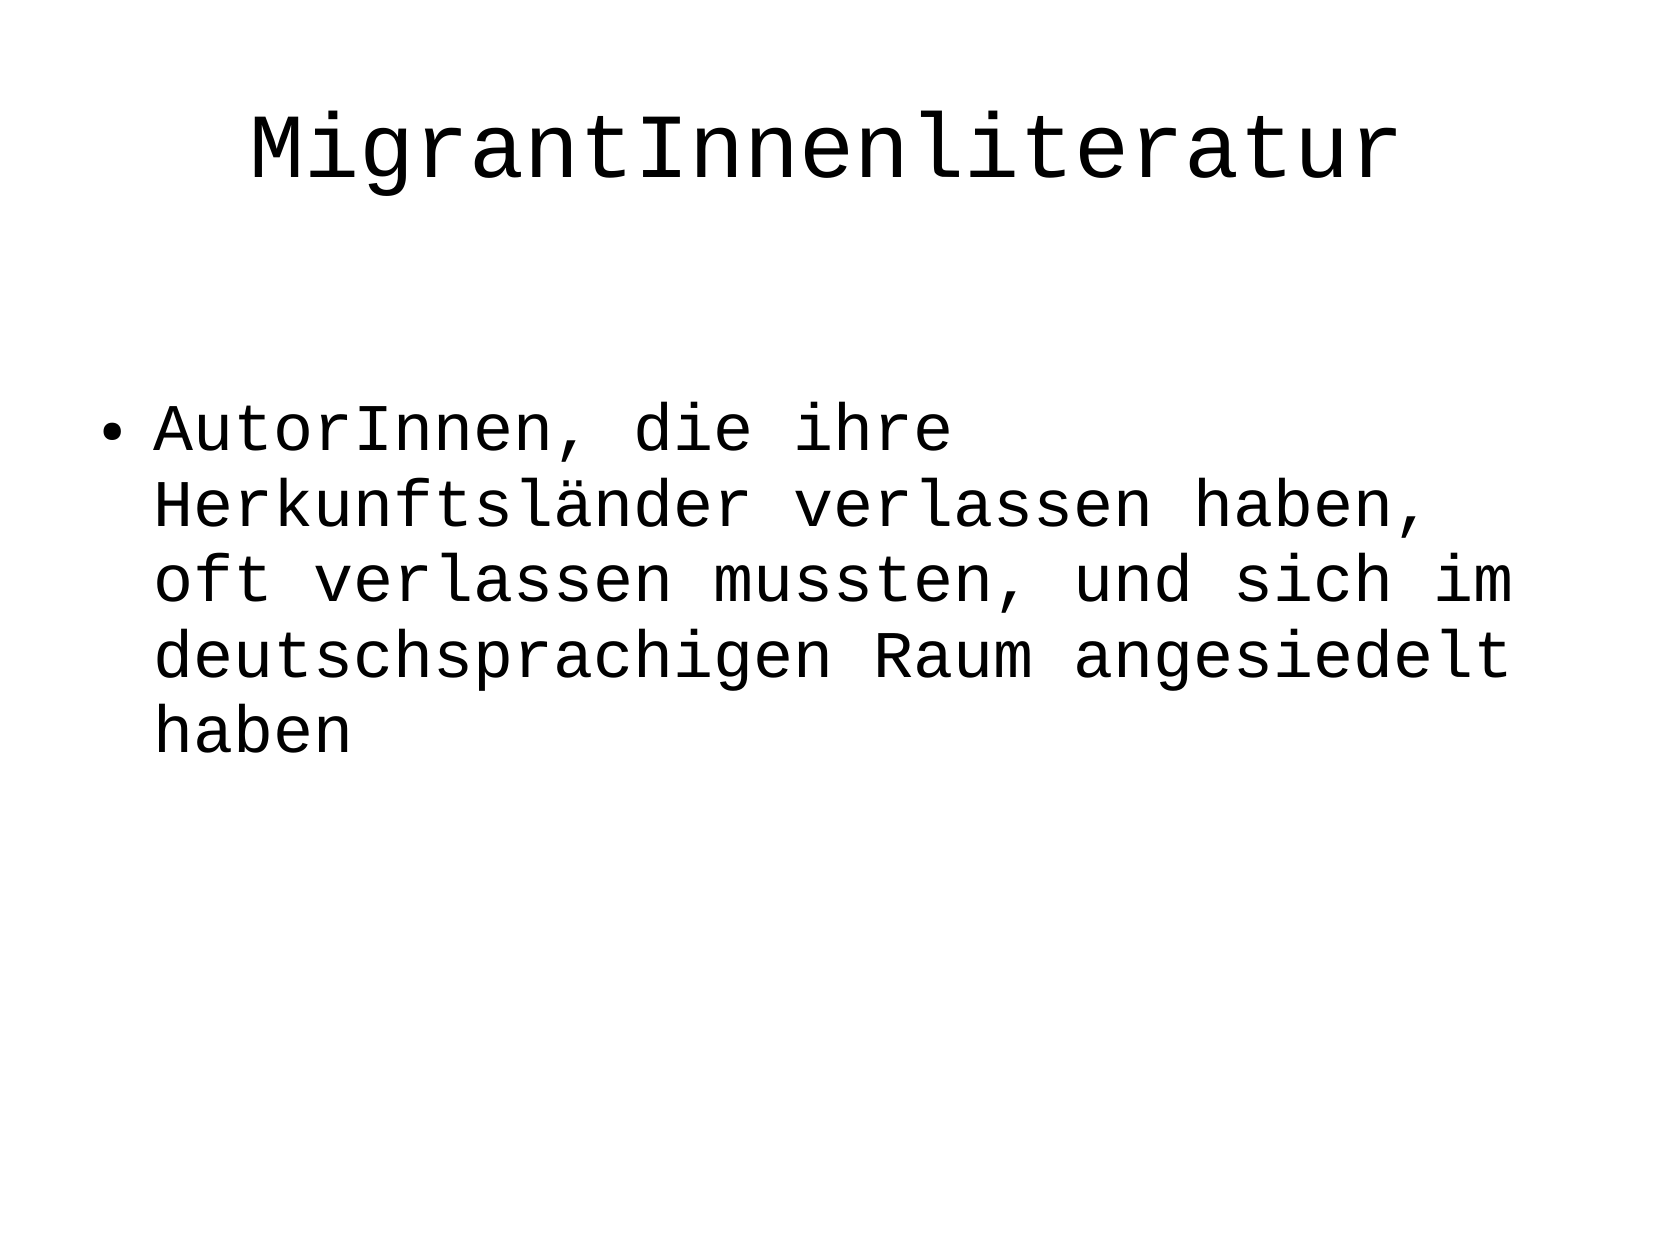

# MigrantInnenliteratur
AutorInnen, die ihre Herkunftsländer verlassen haben, oft verlassen mussten, und sich im deutschsprachigen Raum angesiedelt haben